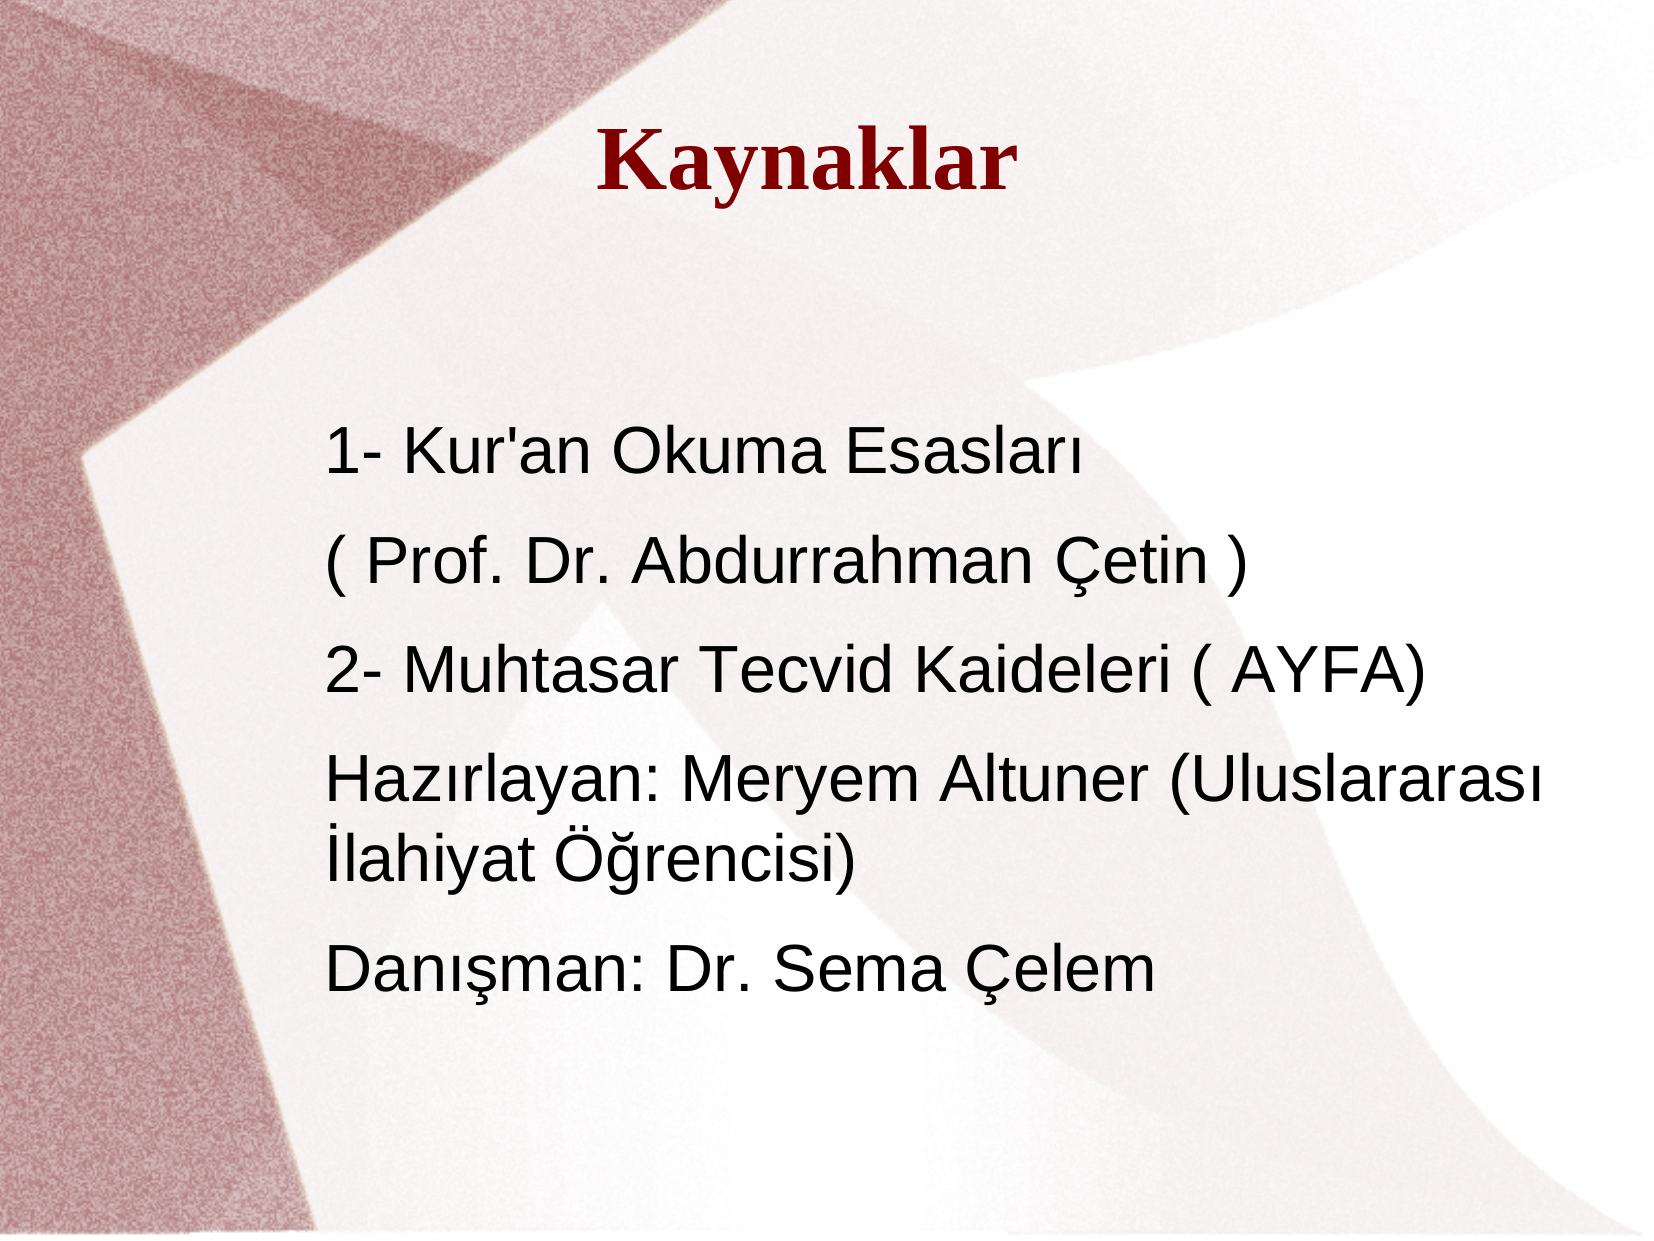

# Kaynaklar
1- Kur'an Okuma Esasları
( Prof. Dr. Abdurrahman Çetin )
2- Muhtasar Tecvid Kaideleri ( AYFA)
Hazırlayan: Meryem Altuner (Uluslararası İlahiyat Öğrencisi)
Danışman: Dr. Sema Çelem